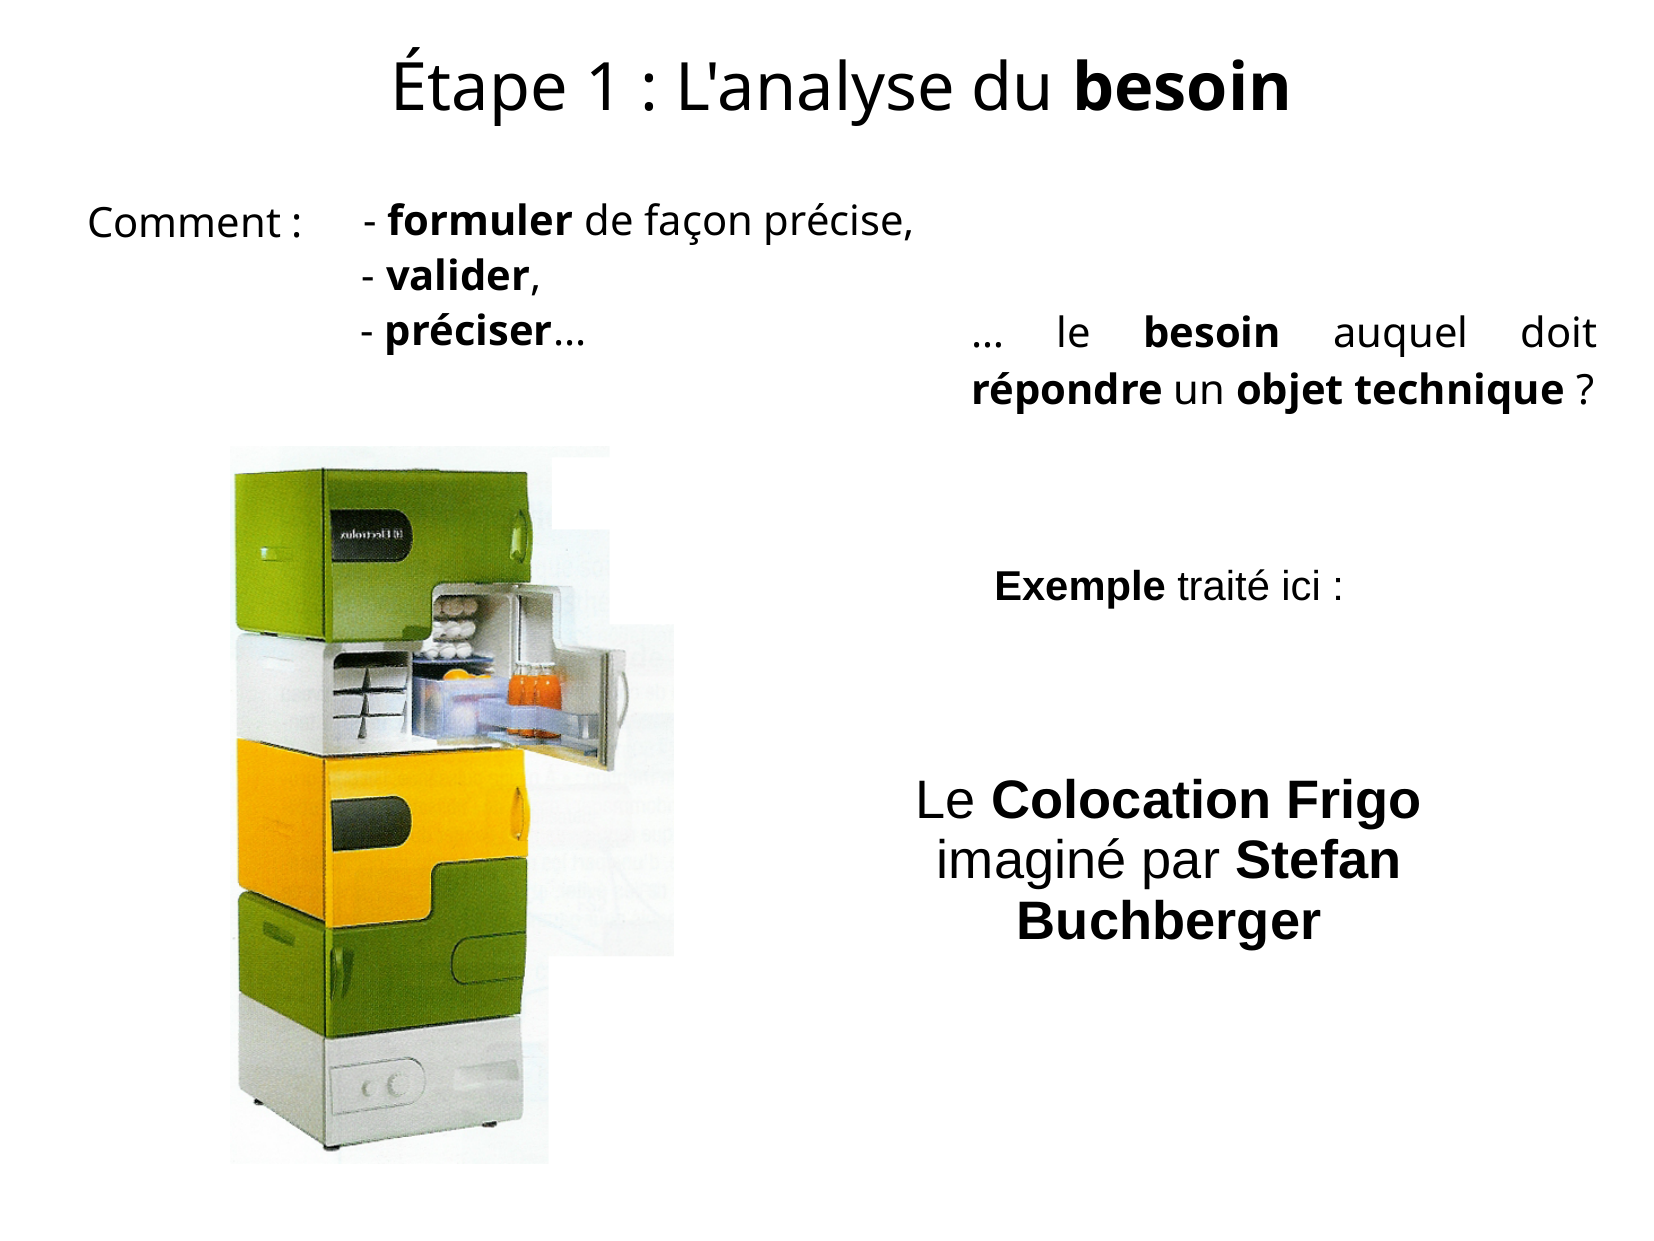

Étape 1 : L'analyse du besoin
- formuler de façon précise,
Comment :
- valider,
- préciser...
… le besoin auquel doit répondre un objet technique ?
Exemple traité ici :
Le Colocation Frigo imaginé par Stefan Buchberger